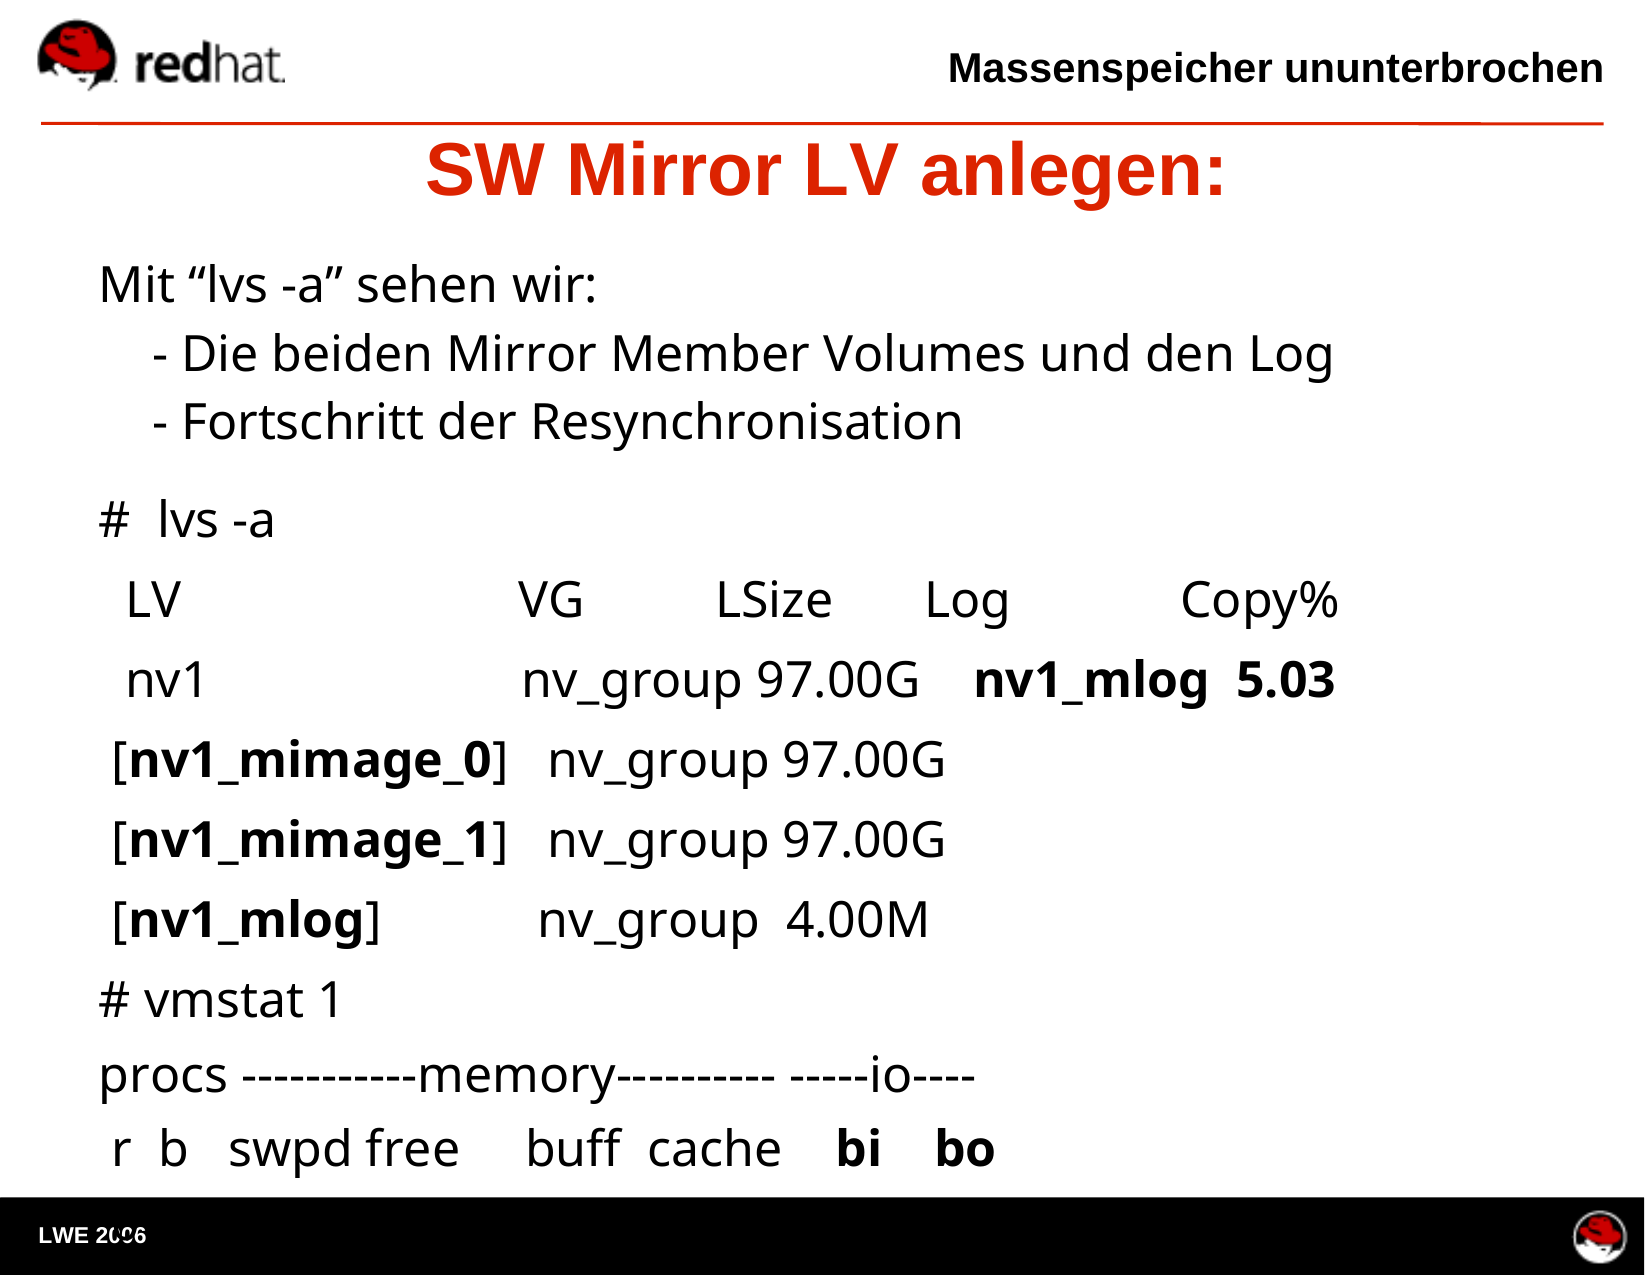

Massenspeicher ununterbrochen
SW Mirror LV anlegen:
# Mit “lvs -a” sehen wir: - Die beiden Mirror Member Volumes und den Log - Fortschritt der Resynchronisation
# lvs -a
 LV VG LSize Log Copy%
 nv1 nv_group 97.00G nv1_mlog 5.03
 [nv1_mimage_0] nv_group 97.00G
 [nv1_mimage_1] nv_group 97.00G
 [nv1_mlog] nv_group 4.00M
# vmstat 1
procs -----------memory---------- -----io----
 r b swpd free buff cache bi bo
 0 0 0 3655900 20336 136184 19968 20482
LWE 2006